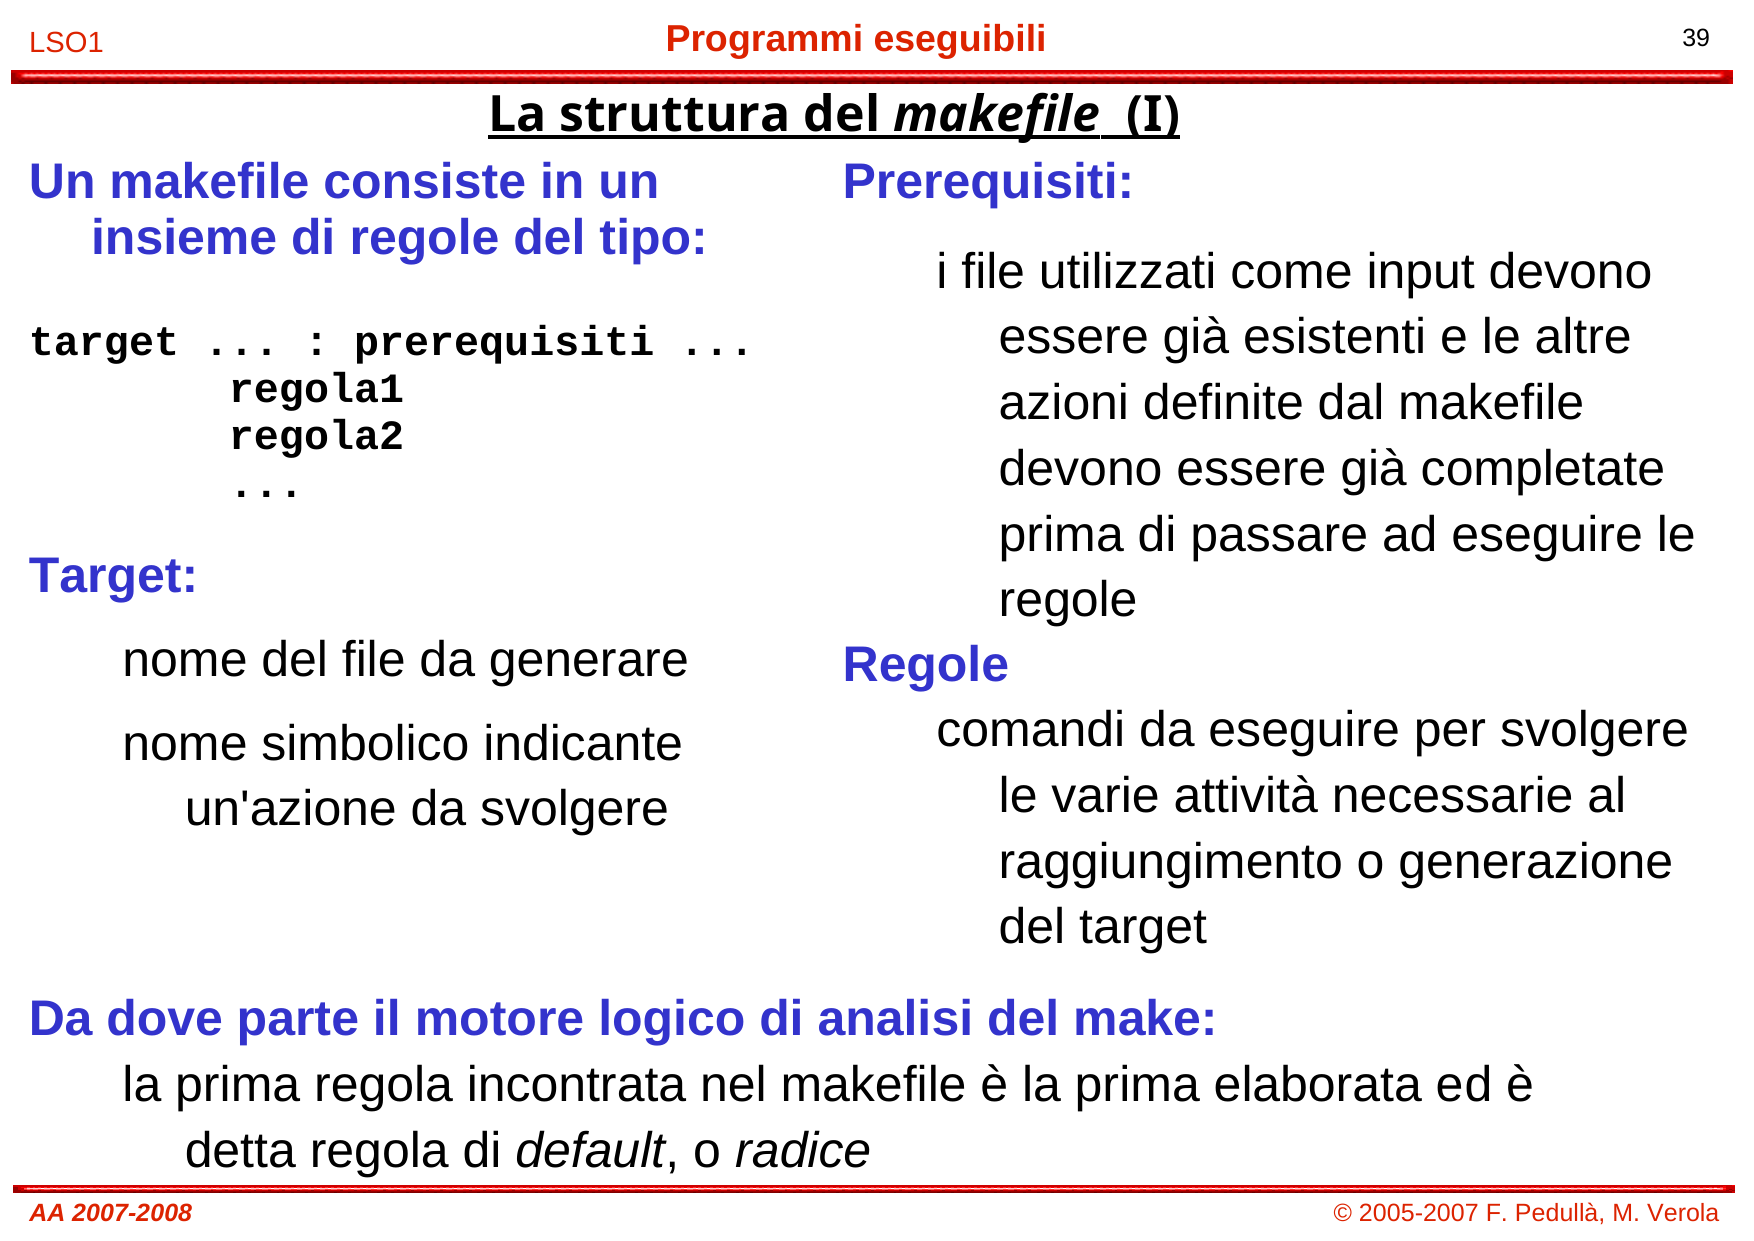

# La struttura del makefile (I)
Un makefile consiste in un insieme di regole del tipo:
target ... : prerequisiti ...
 regola1
 regola2
 ...
Target:
nome del file da generare
nome simbolico indicante un'azione da svolgere
Prerequisiti:
i file utilizzati come input devono essere già esistenti e le altre azioni definite dal makefile devono essere già completate prima di passare ad eseguire le regole
Regole
comandi da eseguire per svolgere le varie attività necessarie al raggiungimento o generazione del target
Da dove parte il motore logico di analisi del make:
la prima regola incontrata nel makefile è la prima elaborata ed è detta regola di default, o radice